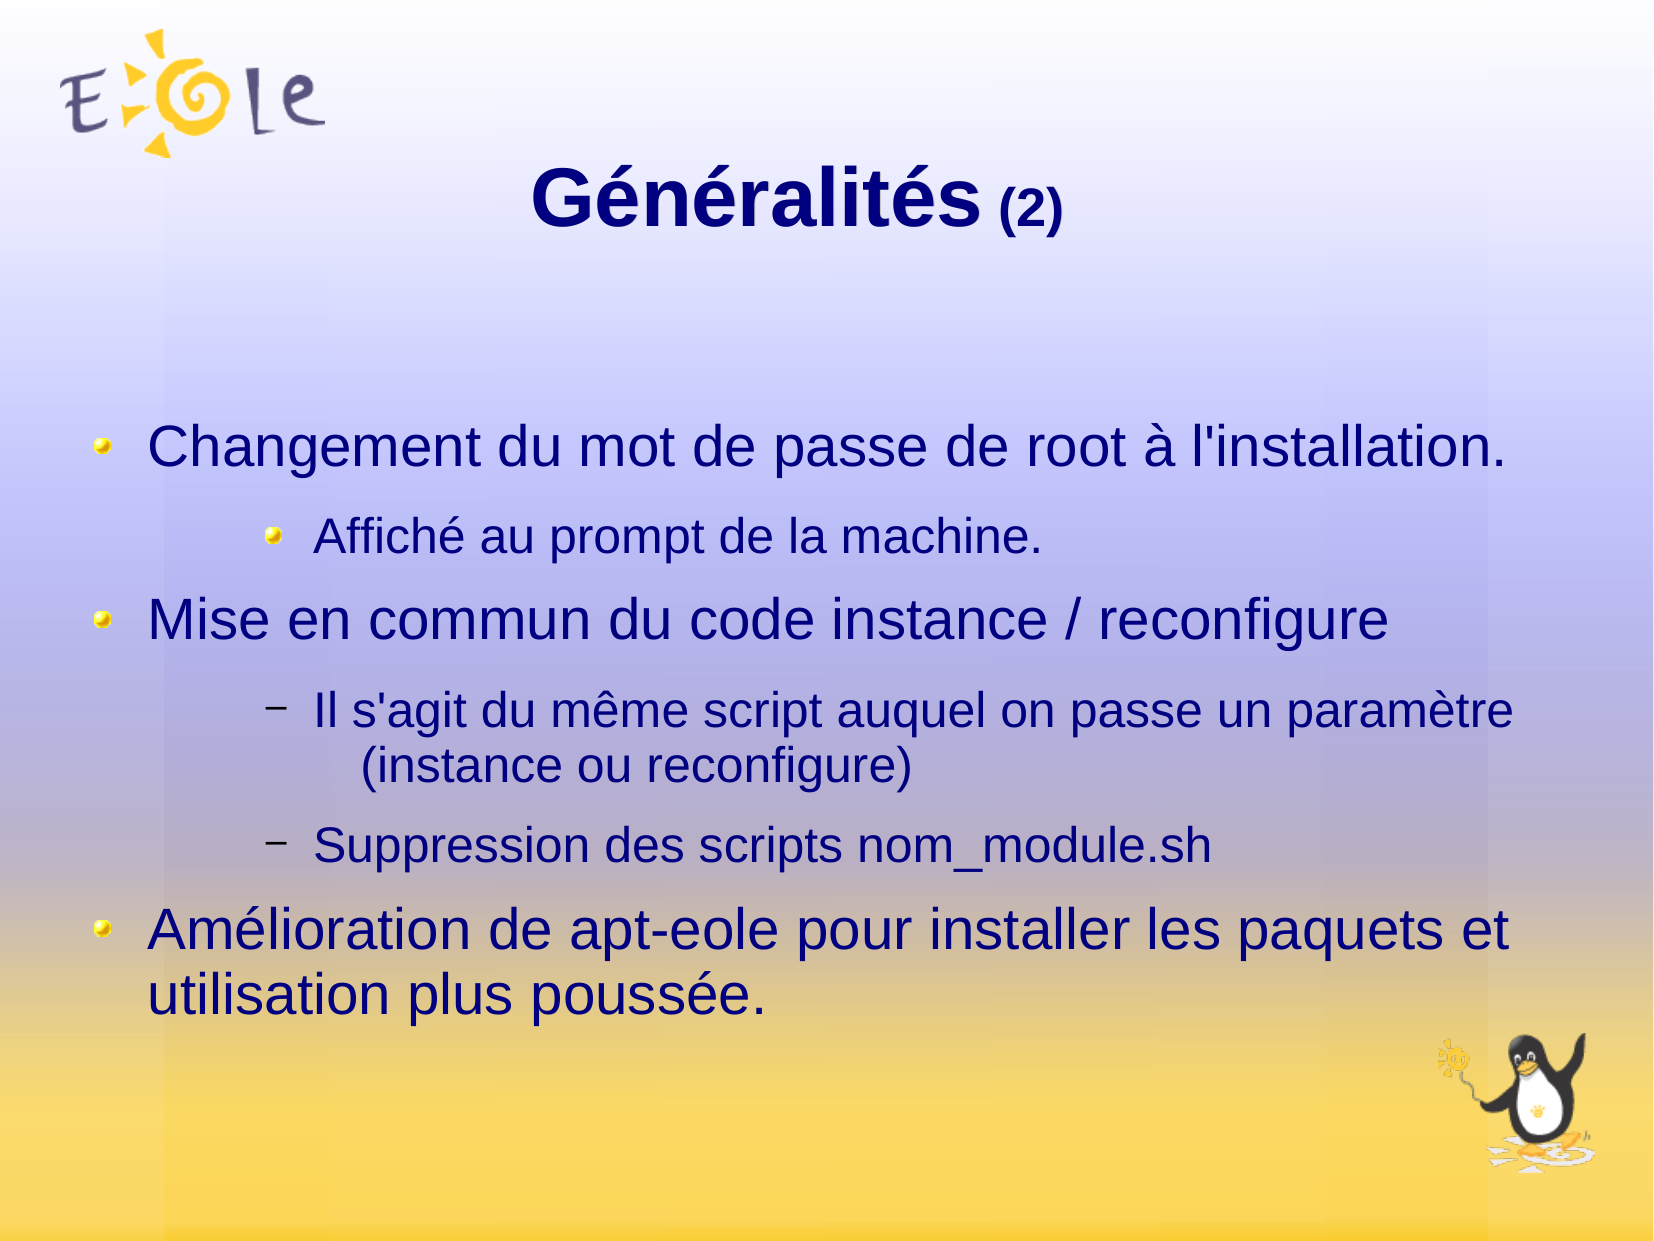

Généralités (2)
# Changement du mot de passe de root à l'installation.
Affiché au prompt de la machine.
Mise en commun du code instance / reconfigure
Il s'agit du même script auquel on passe un paramètre (instance ou reconfigure)
Suppression des scripts nom_module.sh
Amélioration de apt-eole pour installer les paquets et utilisation plus poussée.